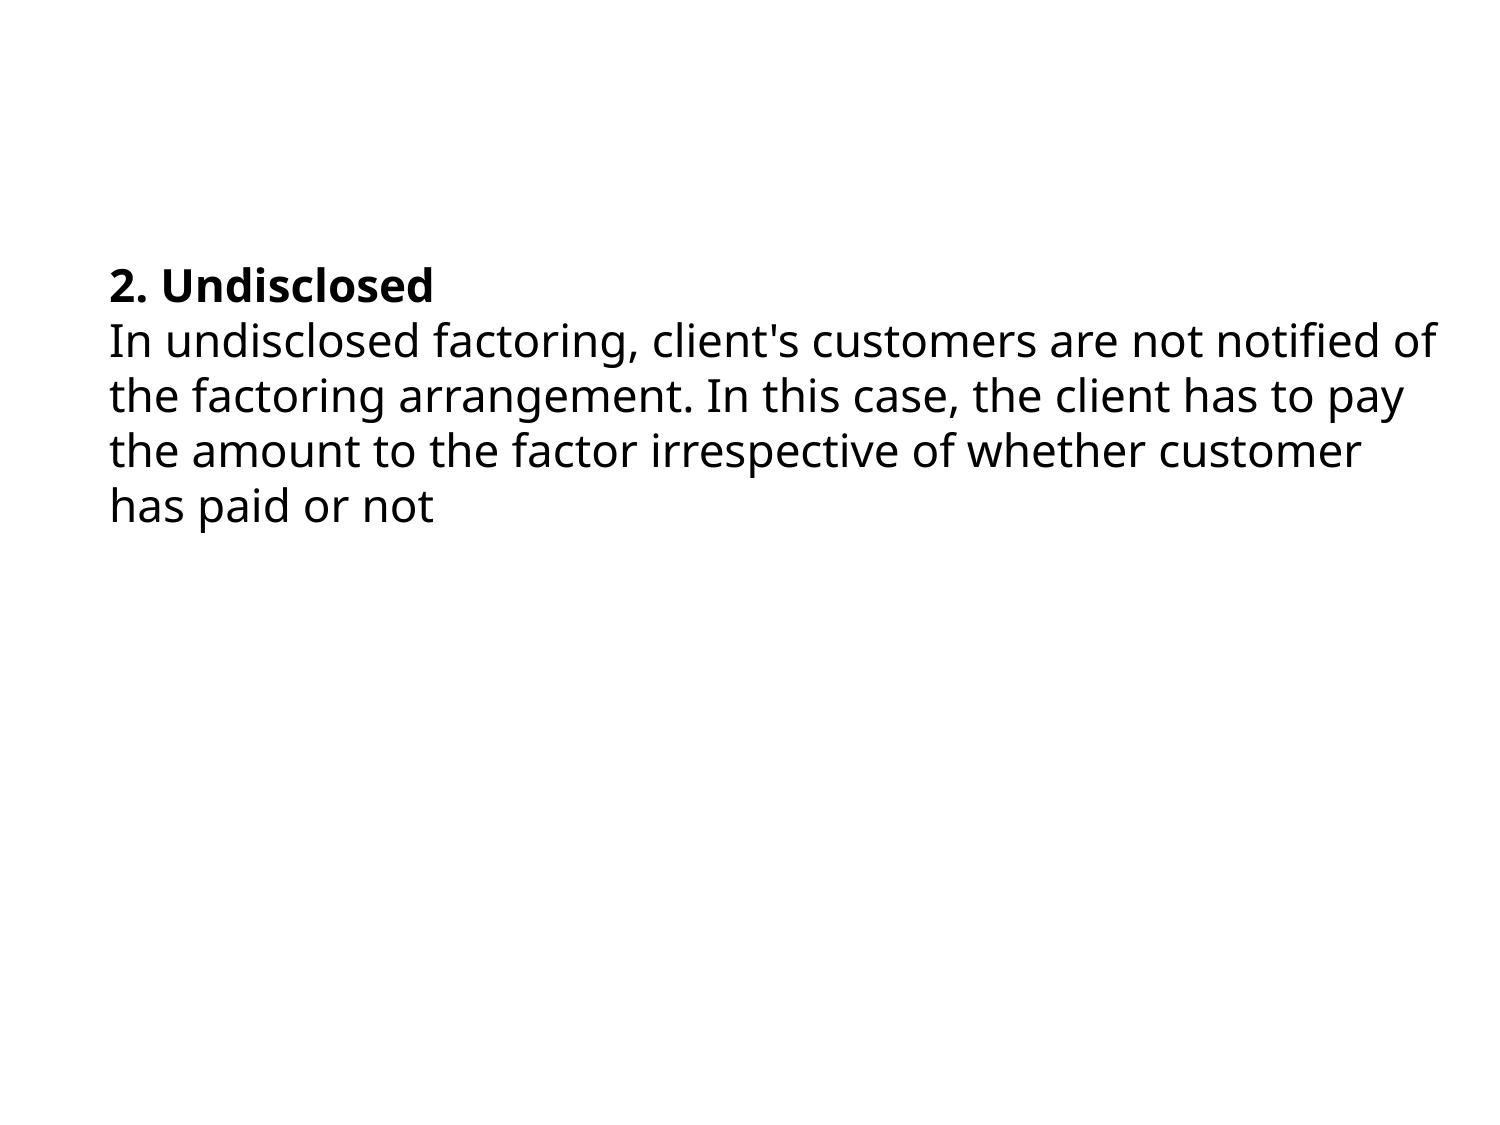

2. Undisclosed
In undisclosed factoring, client's customers are not notified of the factoring arrangement. In this case, the client has to pay the amount to the factor irrespective of whether customer has paid or not